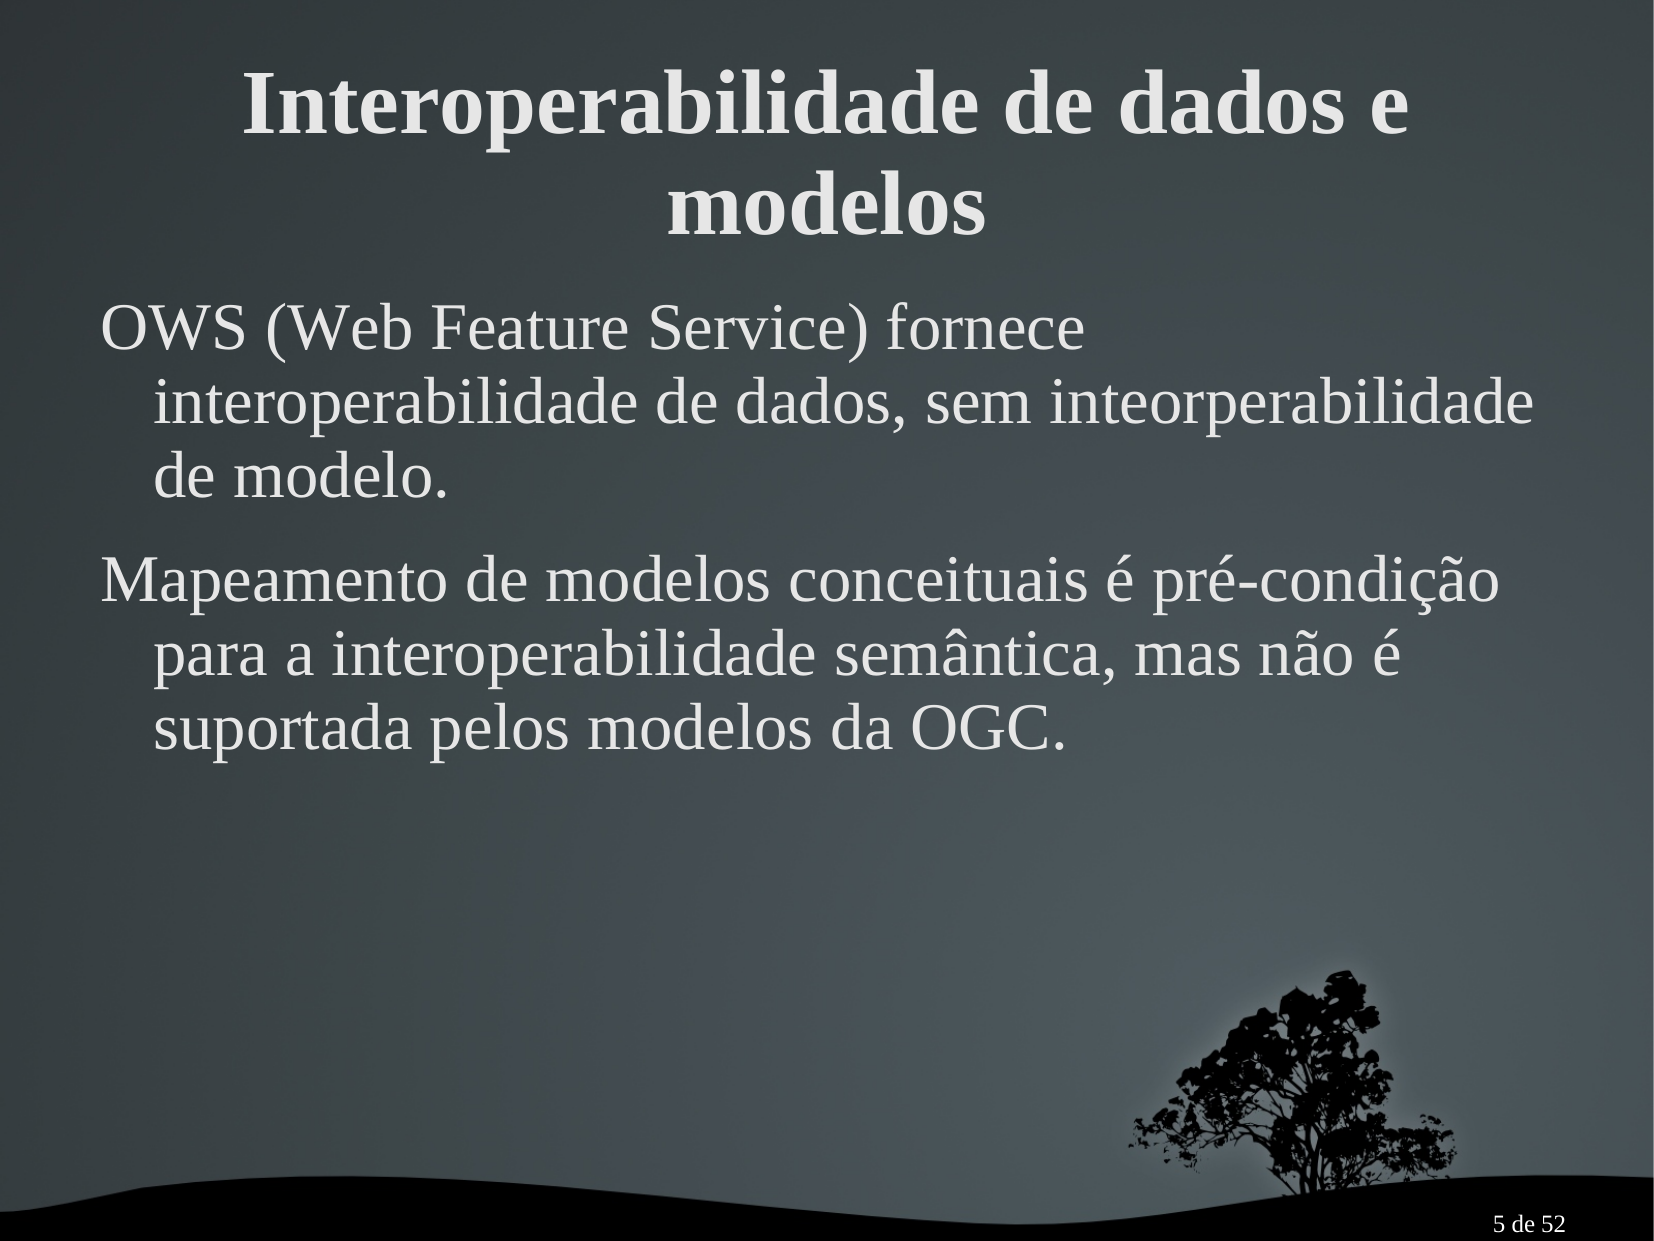

# Interoperabilidade de dados e modelos
OWS (Web Feature Service) fornece interoperabilidade de dados, sem inteorperabilidade de modelo.
Mapeamento de modelos conceituais é pré-condição para a interoperabilidade semântica, mas não é suportada pelos modelos da OGC.
5